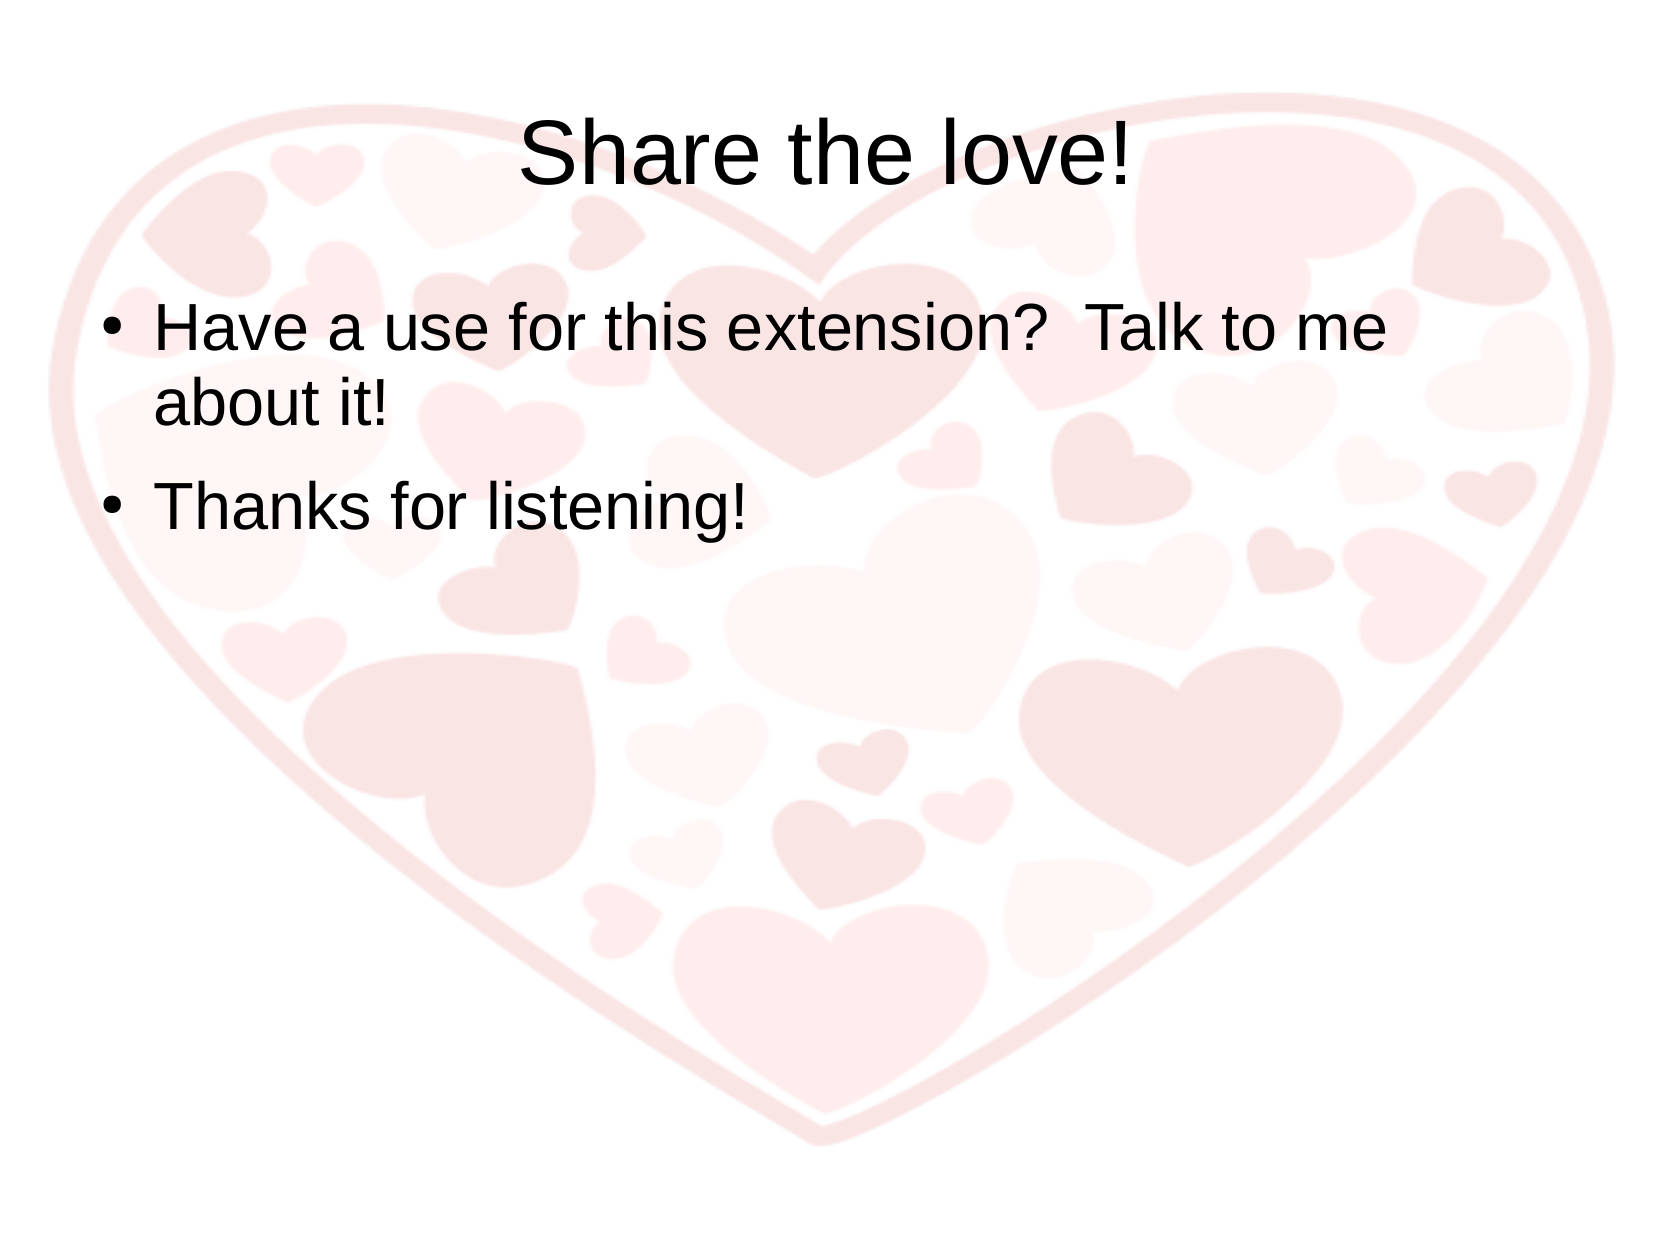

# Share the love!
Have a use for this extension? Talk to me about it!
Thanks for listening!